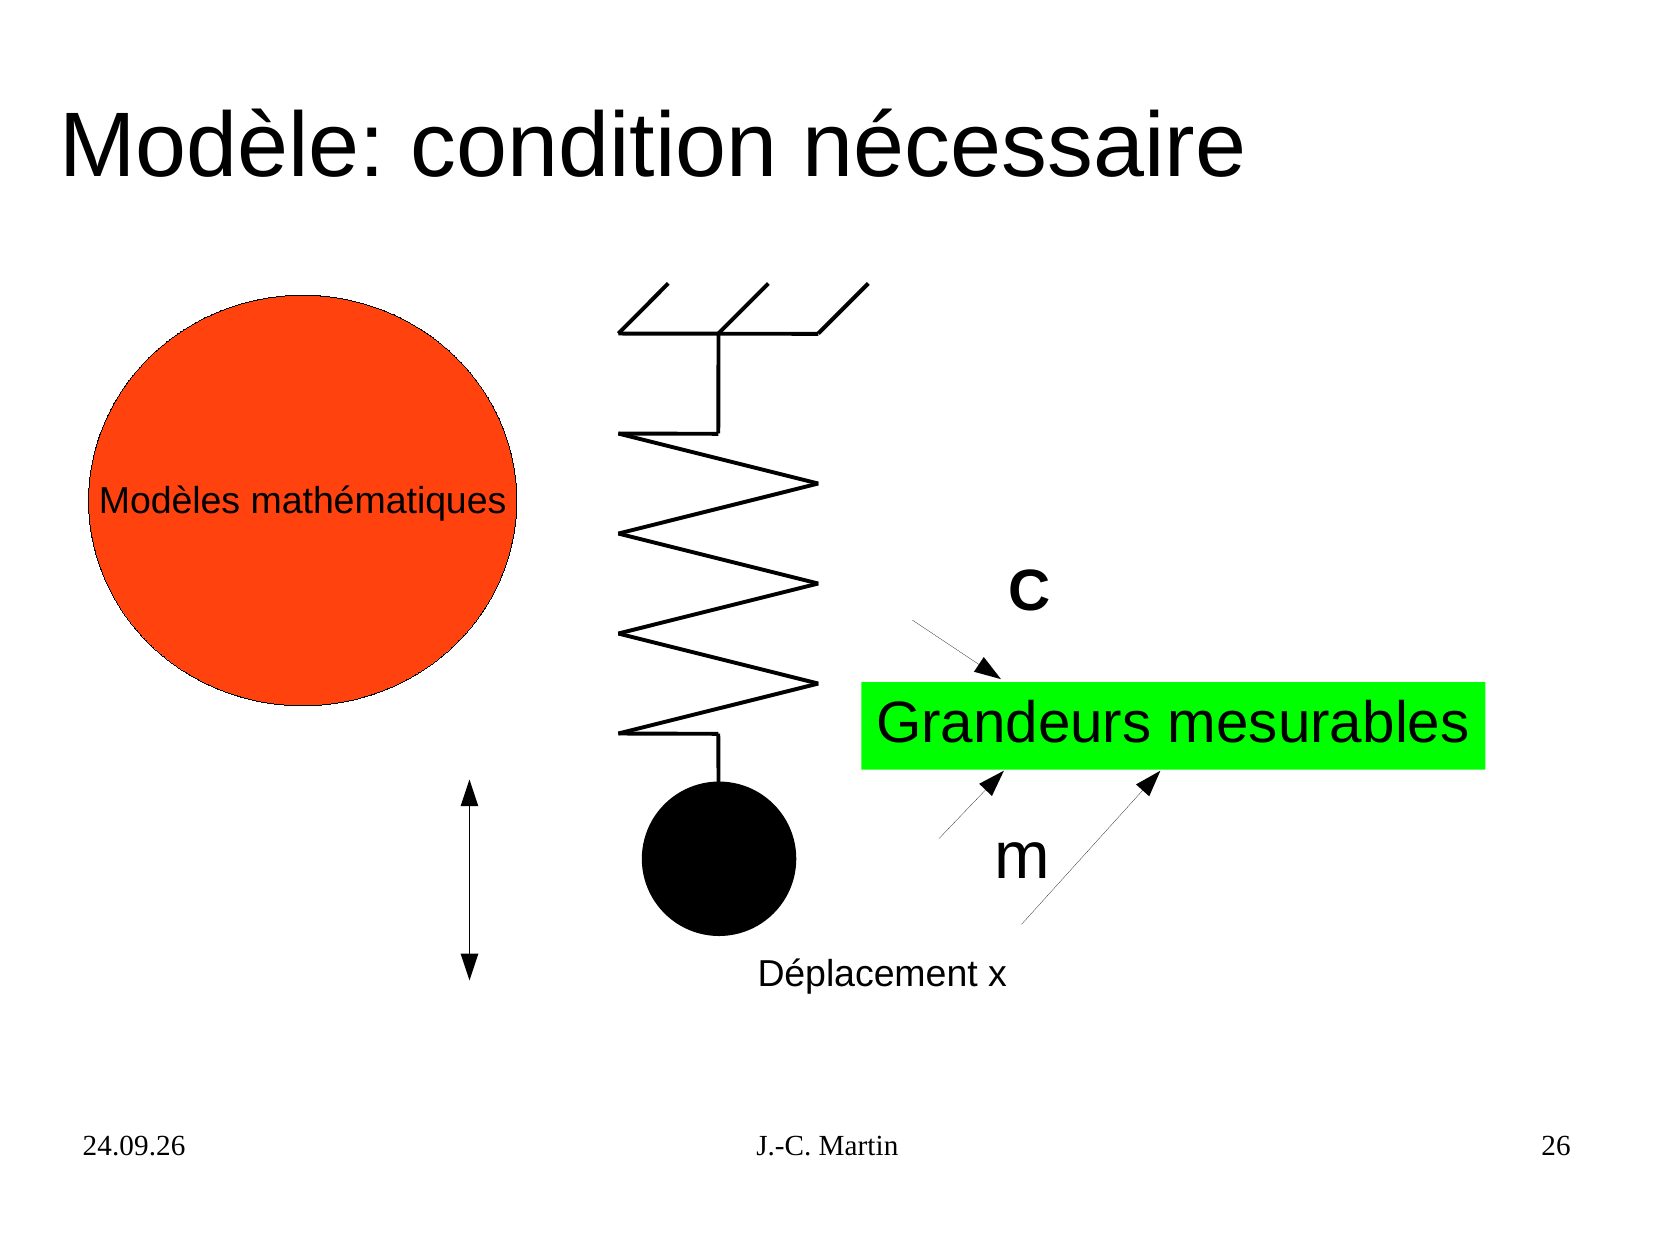

# Modèle: condition nécessaire
C
m
Modèles mathématiques
Grandeurs mesurables
Déplacement x
J.-C. Martin
26